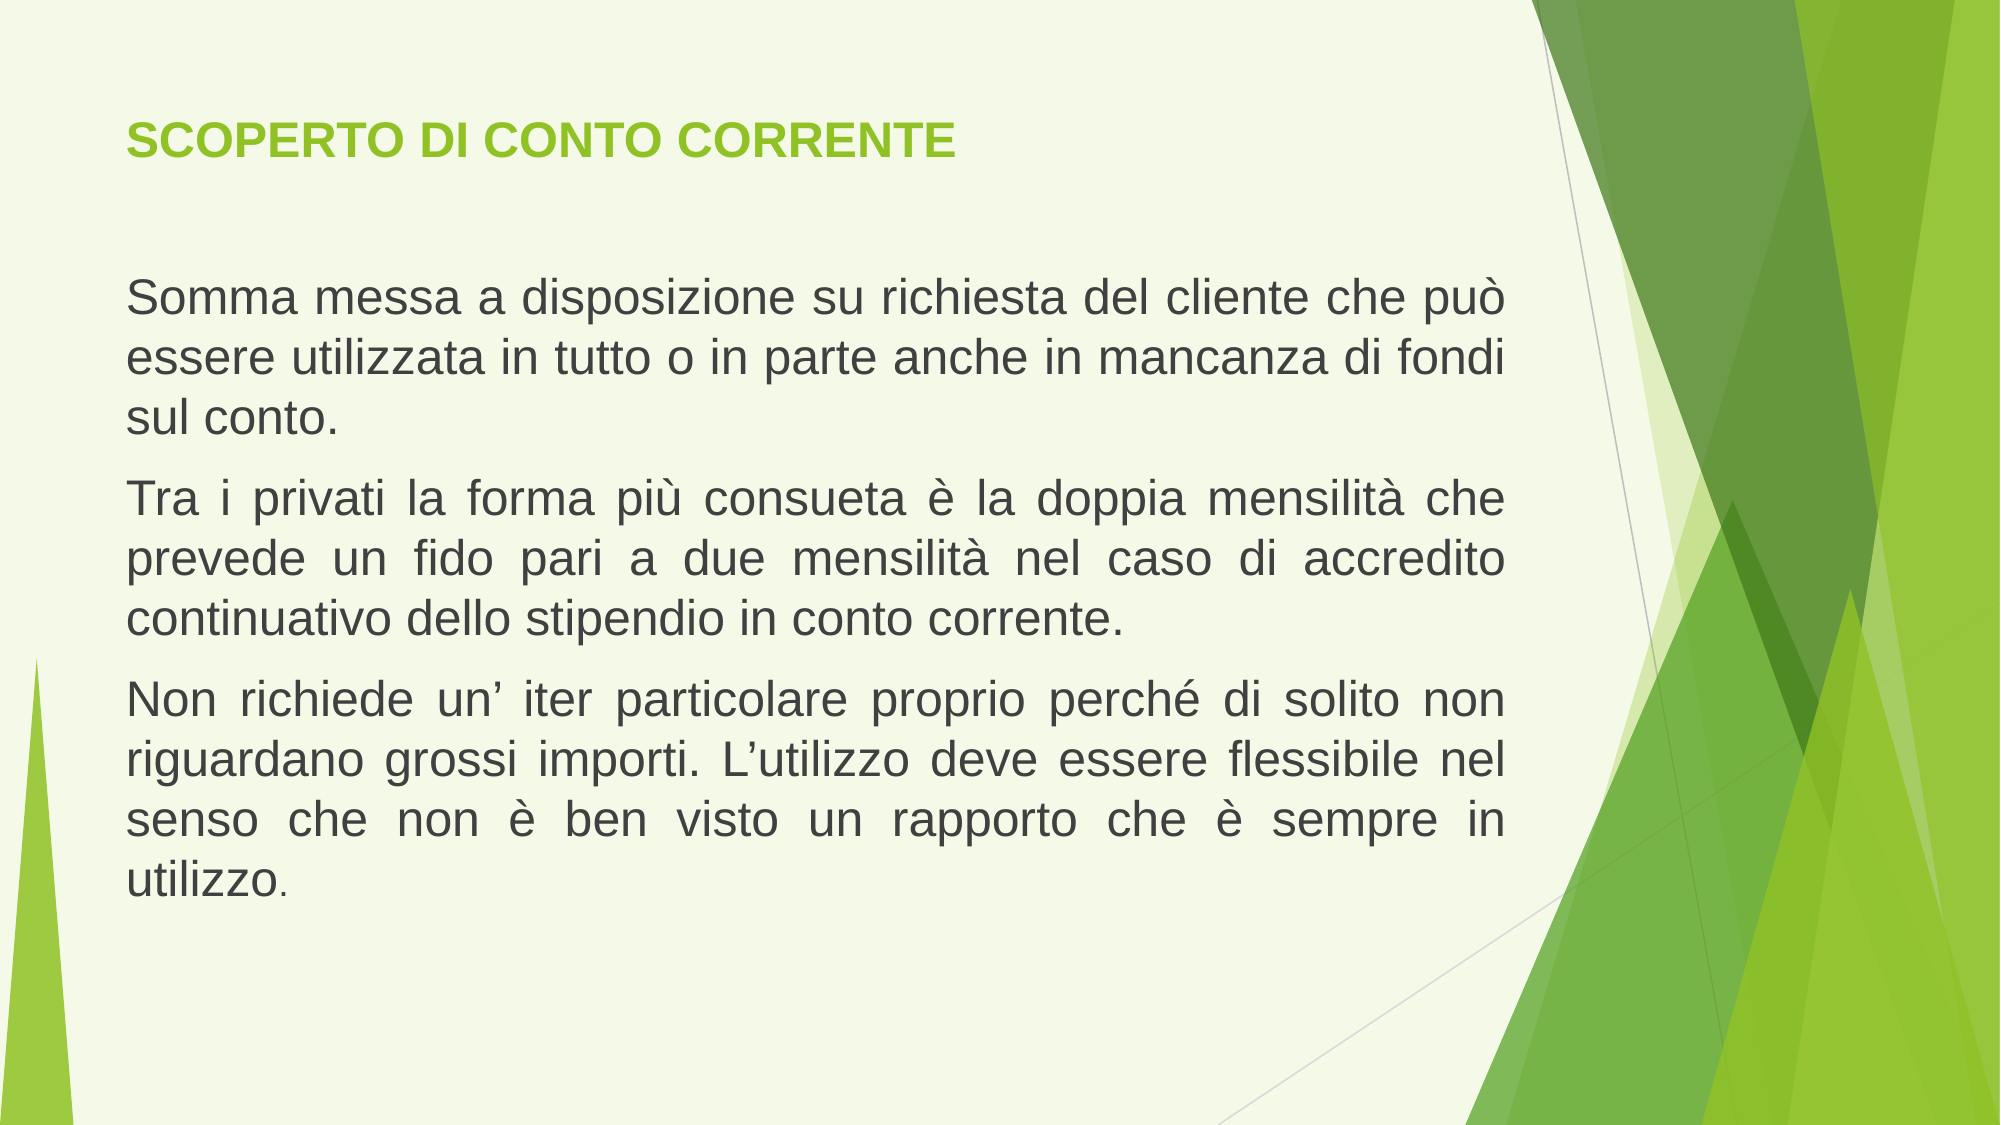

# SCOPERTO DI CONTO CORRENTE
Somma messa a disposizione su richiesta del cliente che può essere utilizzata in tutto o in parte anche in mancanza di fondi sul conto.
Tra i privati la forma più consueta è la doppia mensilità che prevede un fido pari a due mensilità nel caso di accredito continuativo dello stipendio in conto corrente.
Non richiede un’ iter particolare proprio perché di solito non riguardano grossi importi. L’utilizzo deve essere flessibile nel senso che non è ben visto un rapporto che è sempre in utilizzo.